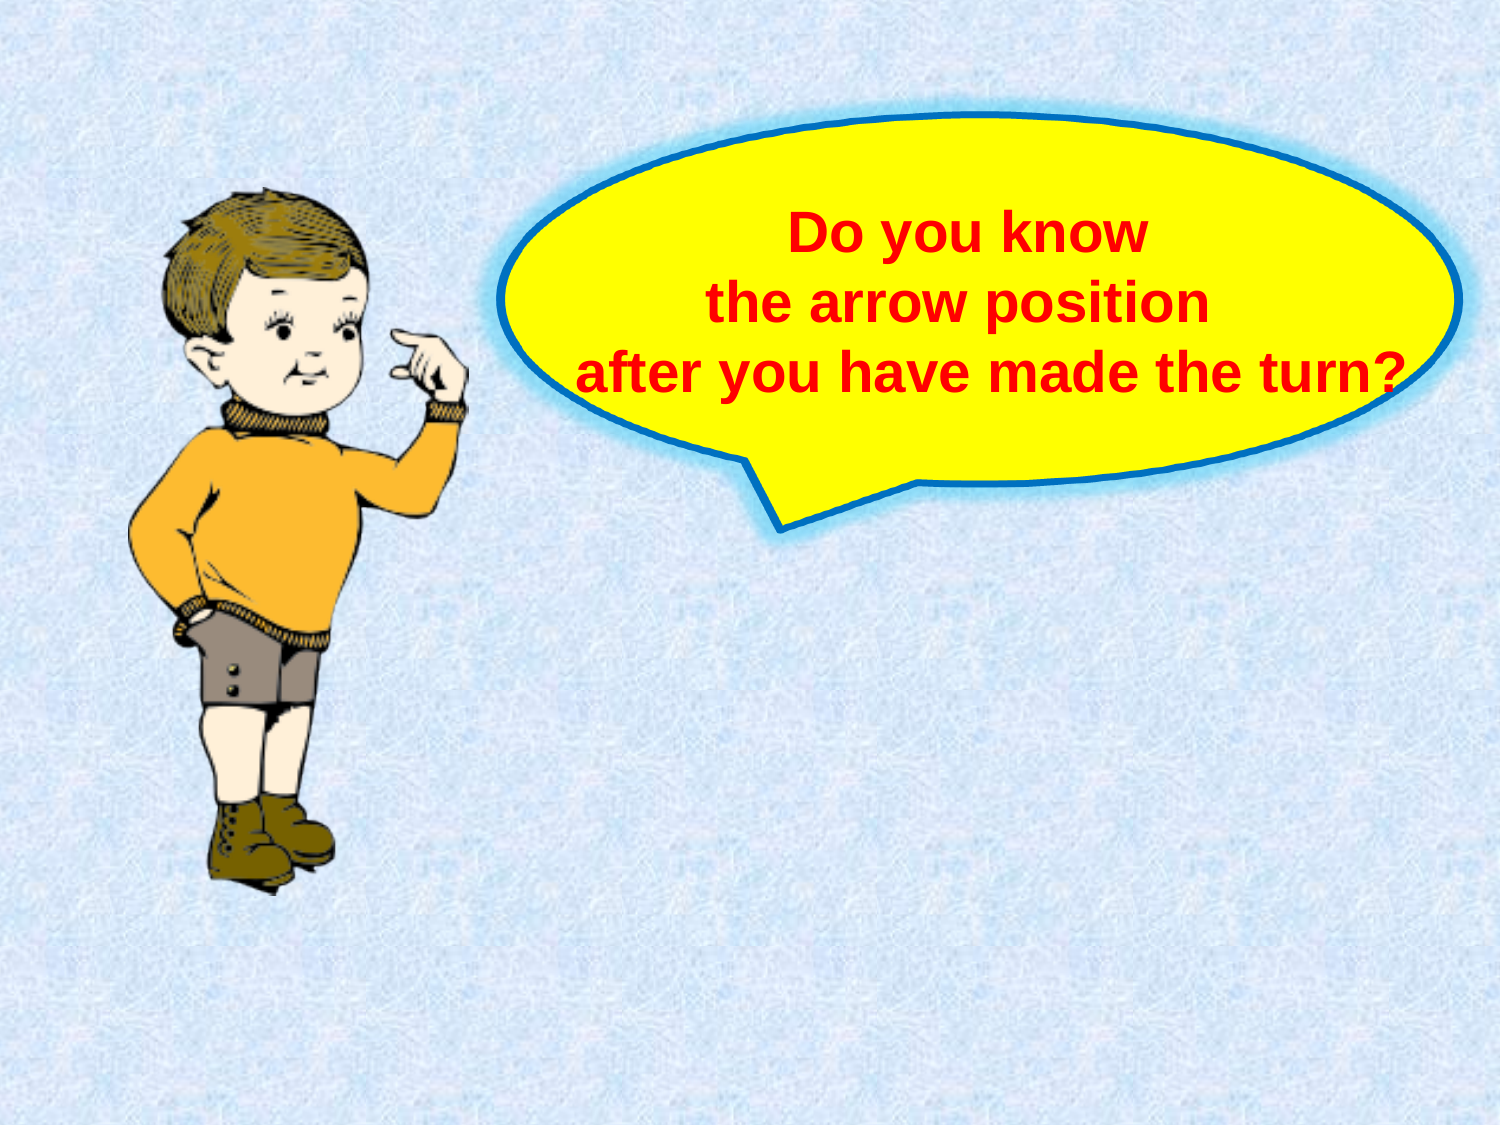

Do you know
 the arrow position
after you have made the turn?